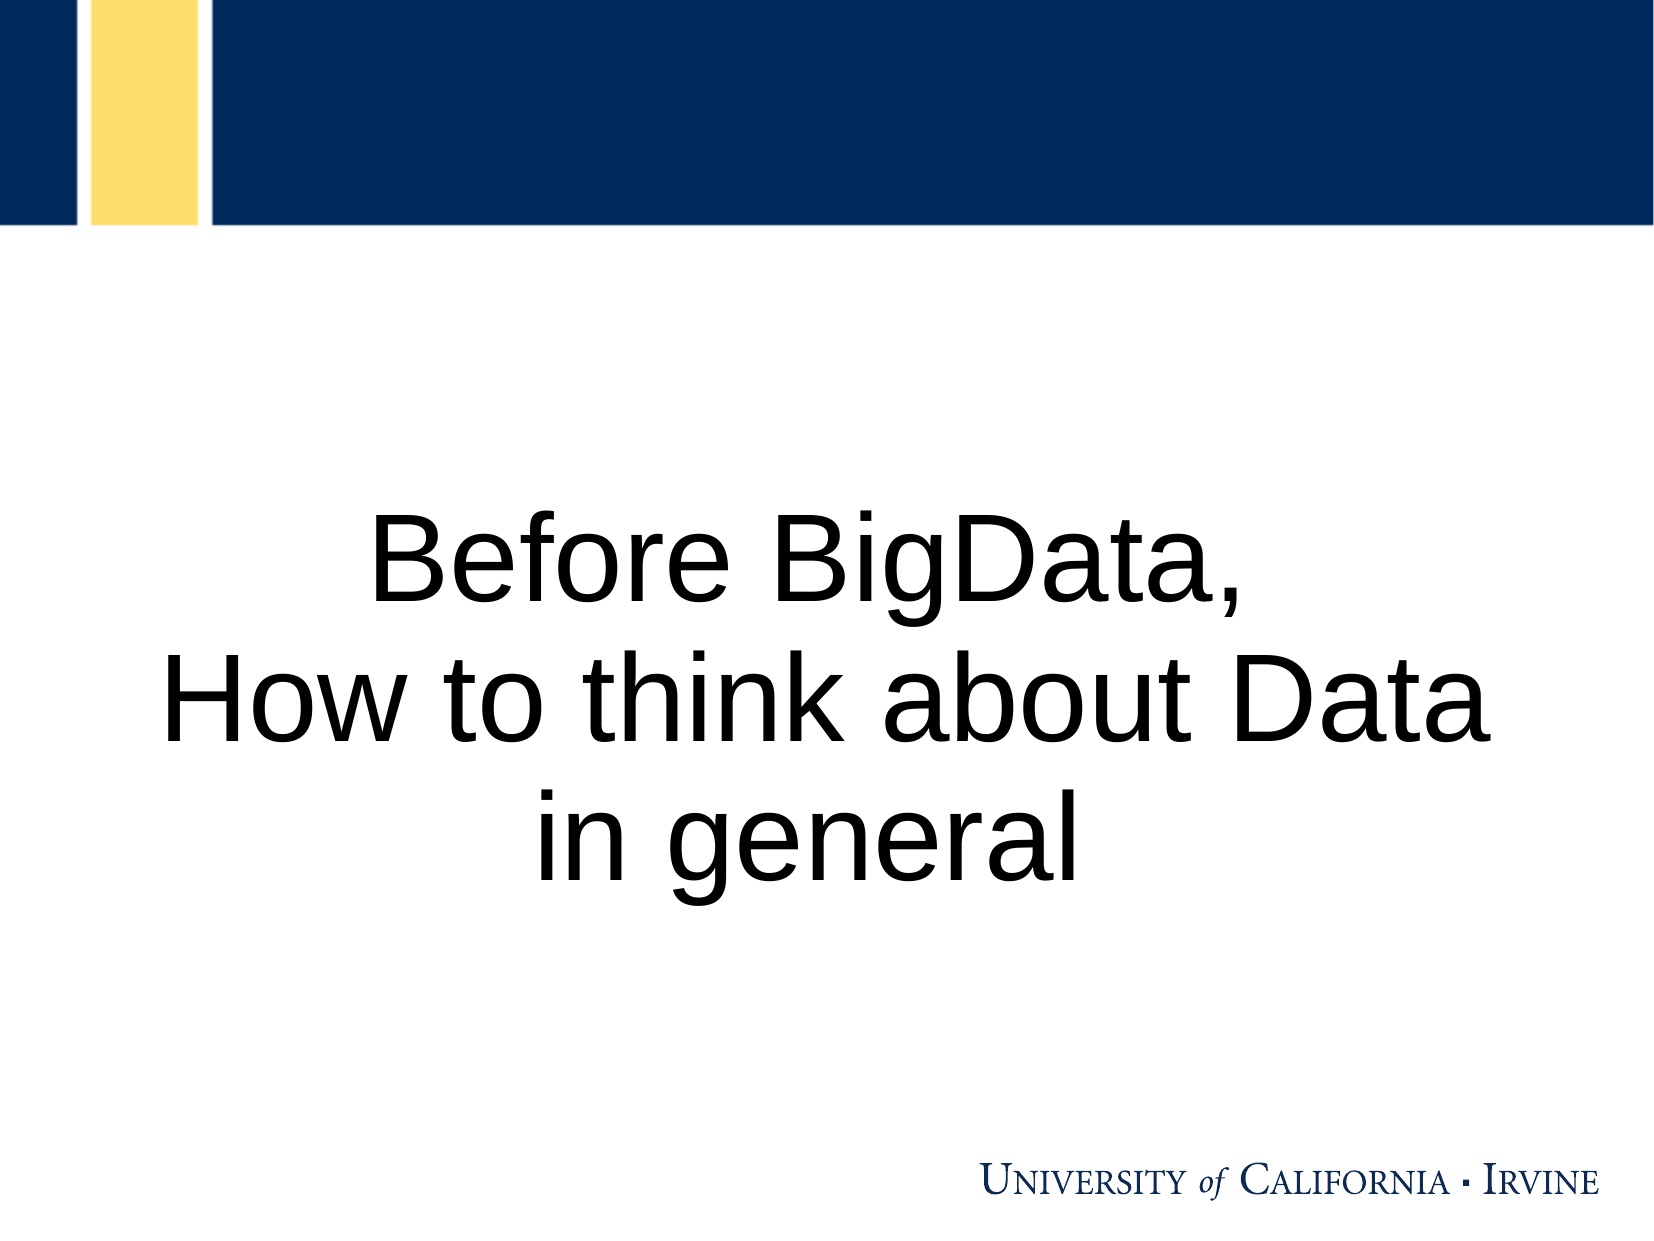

#
Before BigData,
How to think about Data in general